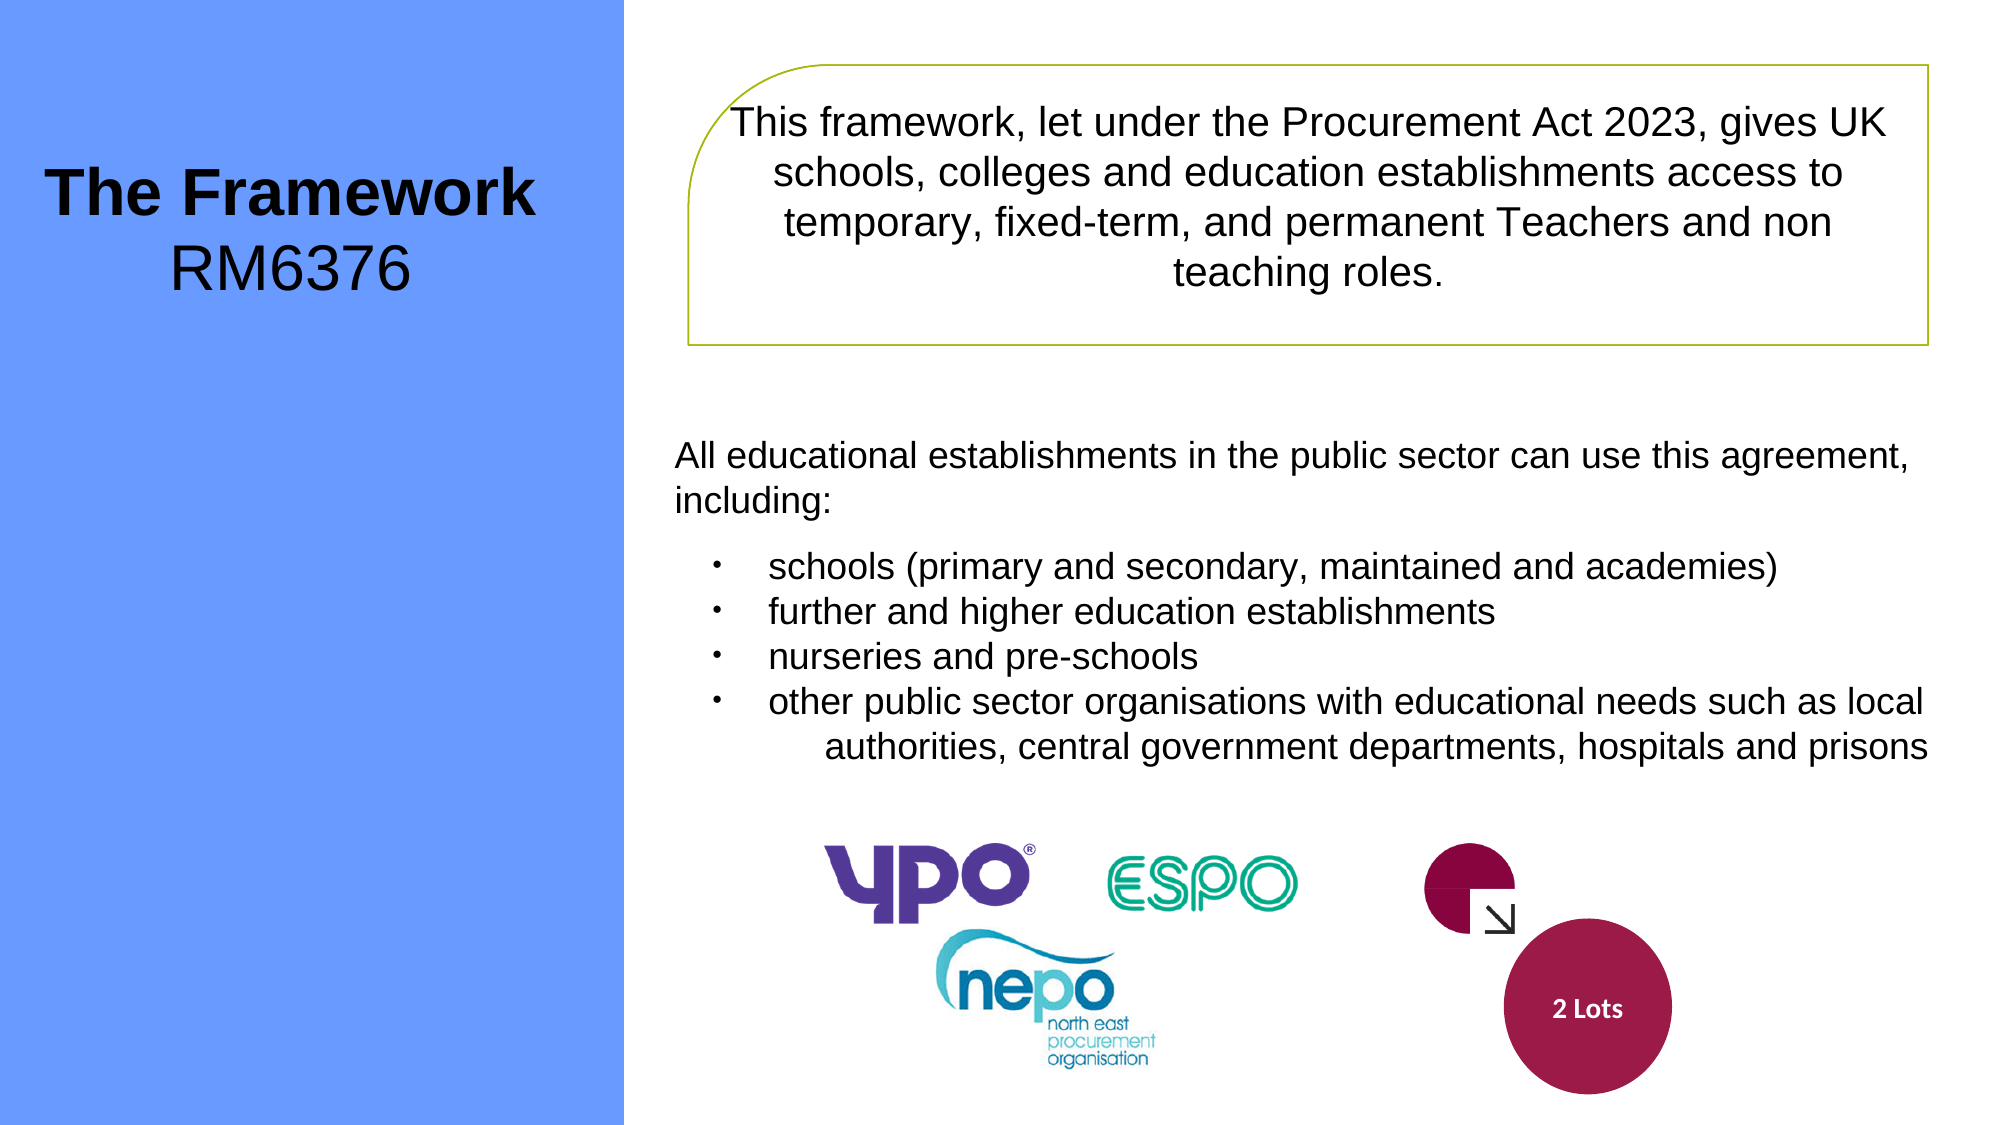

This framework, let under the Procurement Act 2023, gives UK schools, colleges and education establishments access to temporary, fixed-term, and permanent Teachers and non teaching roles.
# The Framework
RM6376
All educational establishments in the public sector can use this agreement, including:
schools (primary and secondary, maintained and academies)
further and higher education establishments
nurseries and pre-schools
other public sector organisations with educational needs such as local authorities, central government departments, hospitals and prisons
2 Lots